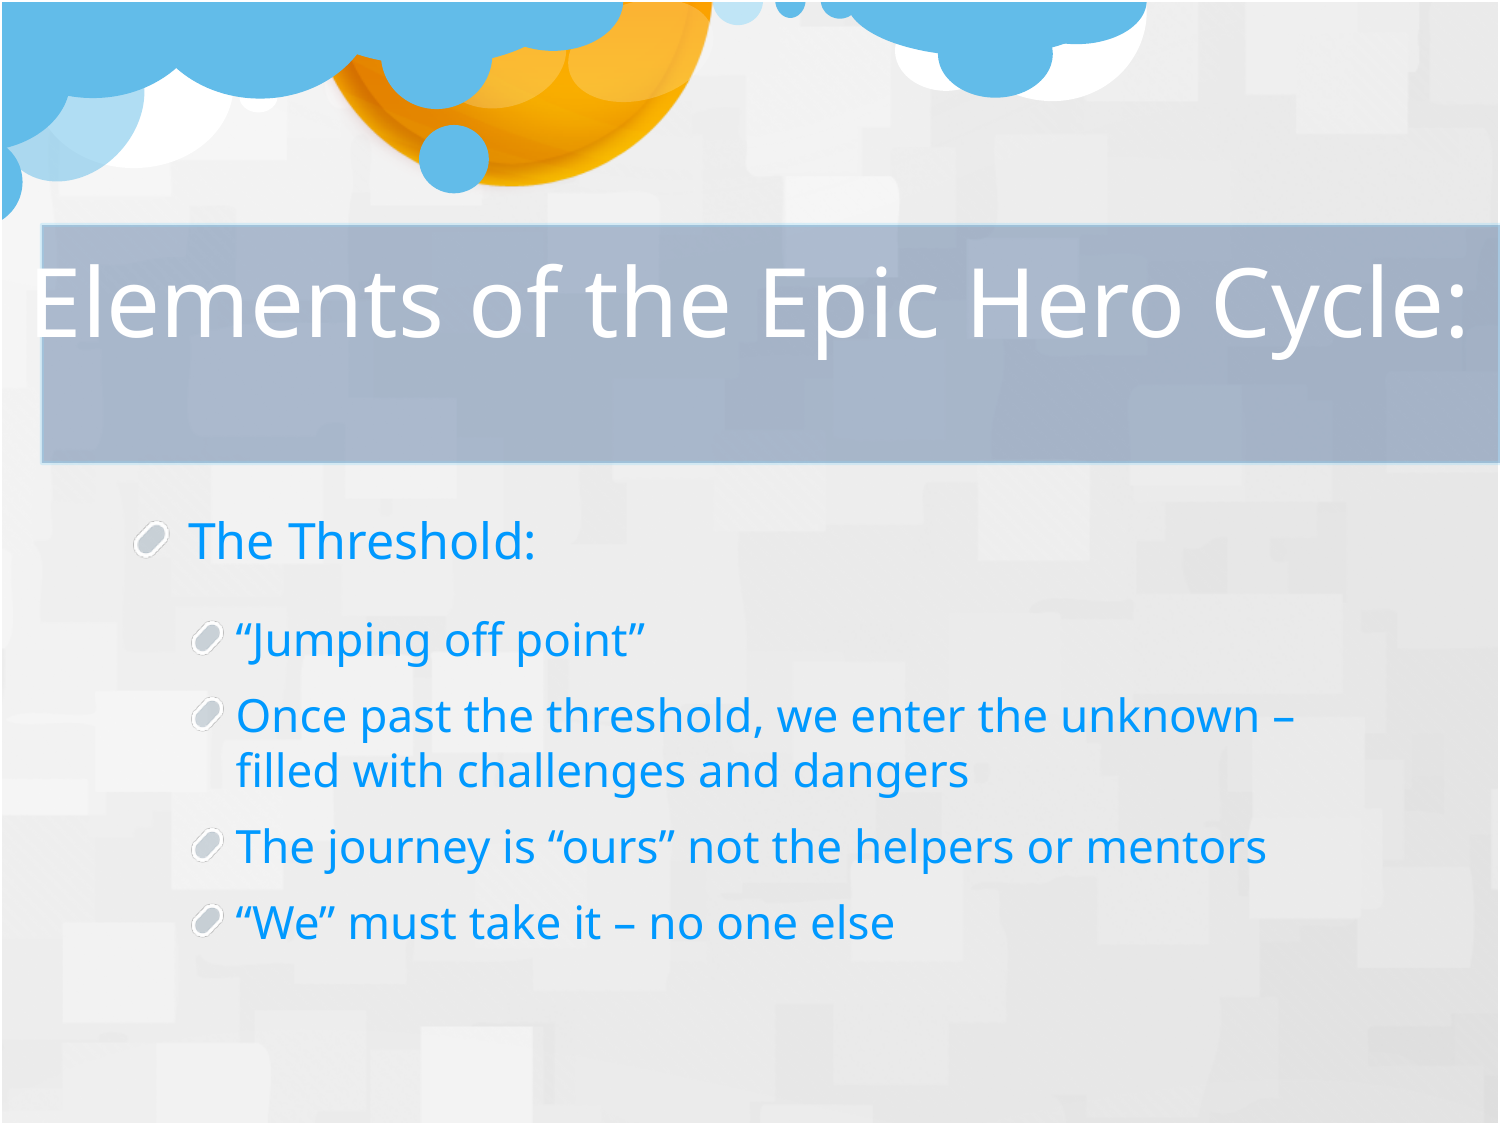

# Elements of the Epic Hero Cycle:
The Threshold:
“Jumping off point”
Once past the threshold, we enter the unknown – filled with challenges and dangers
The journey is “ours” not the helpers or mentors
“We” must take it – no one else